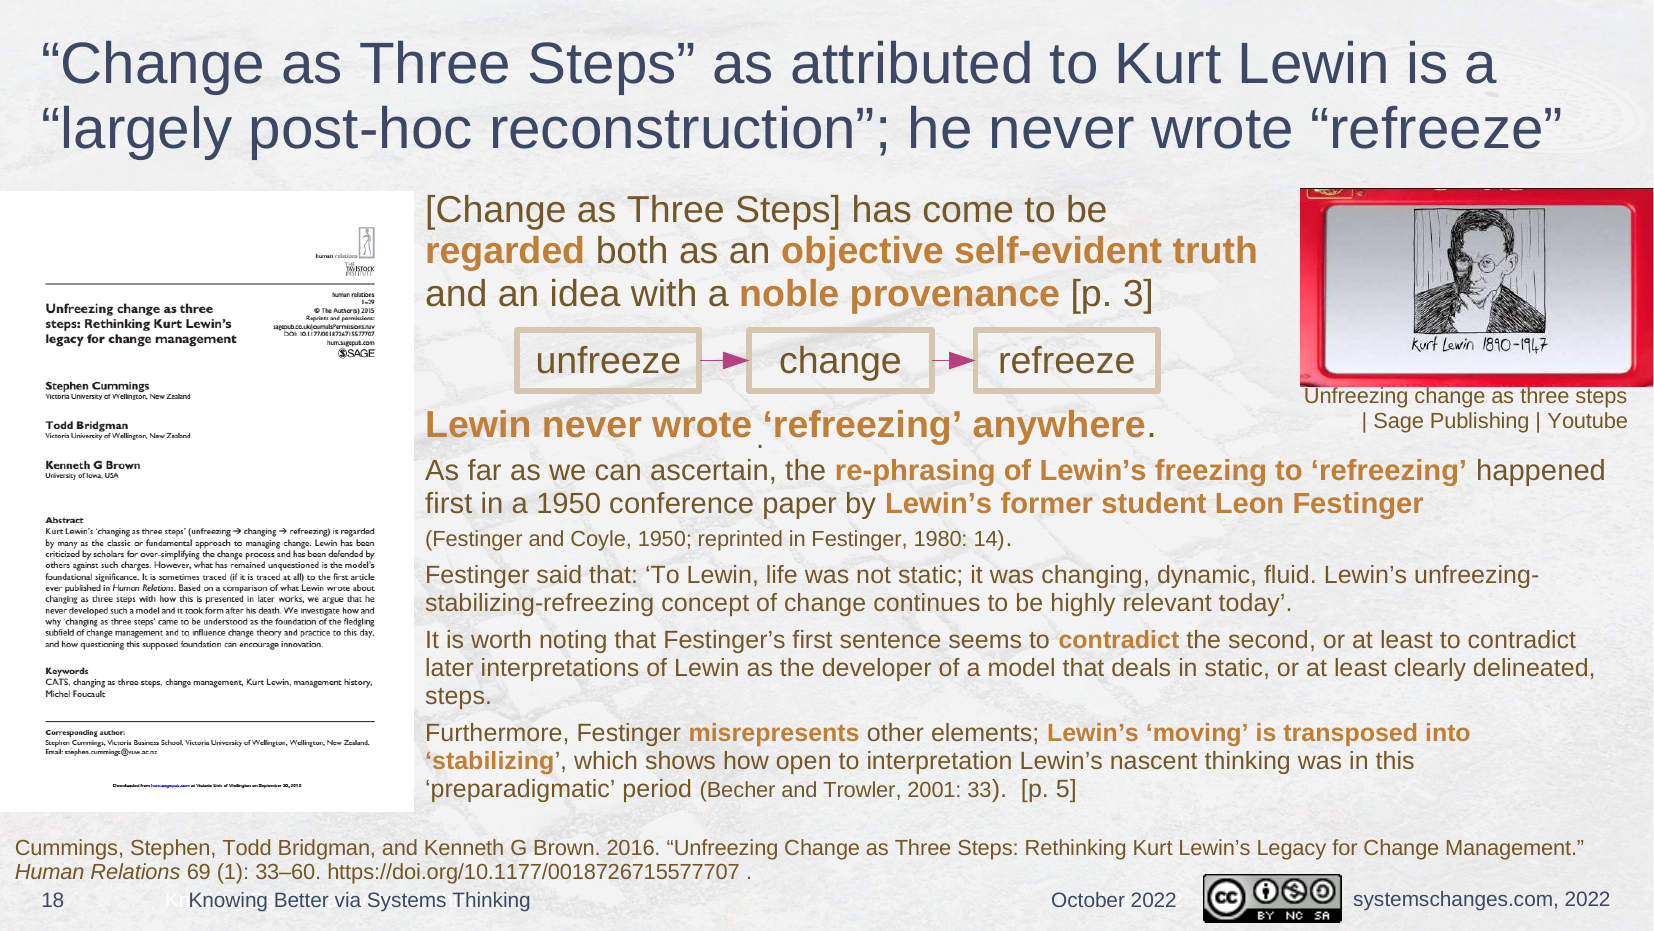

# “Change as Three Steps” as attributed to Kurt Lewin is a “largely post-hoc reconstruction”; he never wrote “refreeze”
[Change as Three Steps] has come to be regarded both as an objective self-evident truth and an idea with a noble provenance [p. 3]
unfreeze
change
refreeze
Unfreezing change as three steps | Sage Publishing | Youtube
Lewin never wrote ‘refreezing’ anywhere.
As far as we can ascertain, the re-phrasing of Lewin’s freezing to ‘refreezing’ happened first in a 1950 conference paper by Lewin’s former student Leon Festinger
(Festinger and Coyle, 1950; reprinted in Festinger, 1980: 14).
Festinger said that: ‘To Lewin, life was not static; it was changing, dynamic, fluid. Lewin’s unfreezing-stabilizing-refreezing concept of change continues to be highly relevant today’.
It is worth noting that Festinger’s first sentence seems to contradict the second, or at least to contradict later interpretations of Lewin as the developer of a model that deals in static, or at least clearly delineated, steps.
Furthermore, Festinger misrepresents other elements; Lewin’s ‘moving’ is transposed into ‘stabilizing’, which shows how open to interpretation Lewin’s nascent thinking was in this ‘preparadigmatic’ period (Becher and Trowler, 2001: 33). [p. 5]
.
Cummings, Stephen, Todd Bridgman, and Kenneth G Brown. 2016. “Unfreezing Change as Three Steps: Rethinking Kurt Lewin’s Legacy for Change Management.” Human Relations 69 (1): 33–60. https://doi.org/10.1177/0018726715577707 .
Knowing Better via Systems Thinking
October 2022